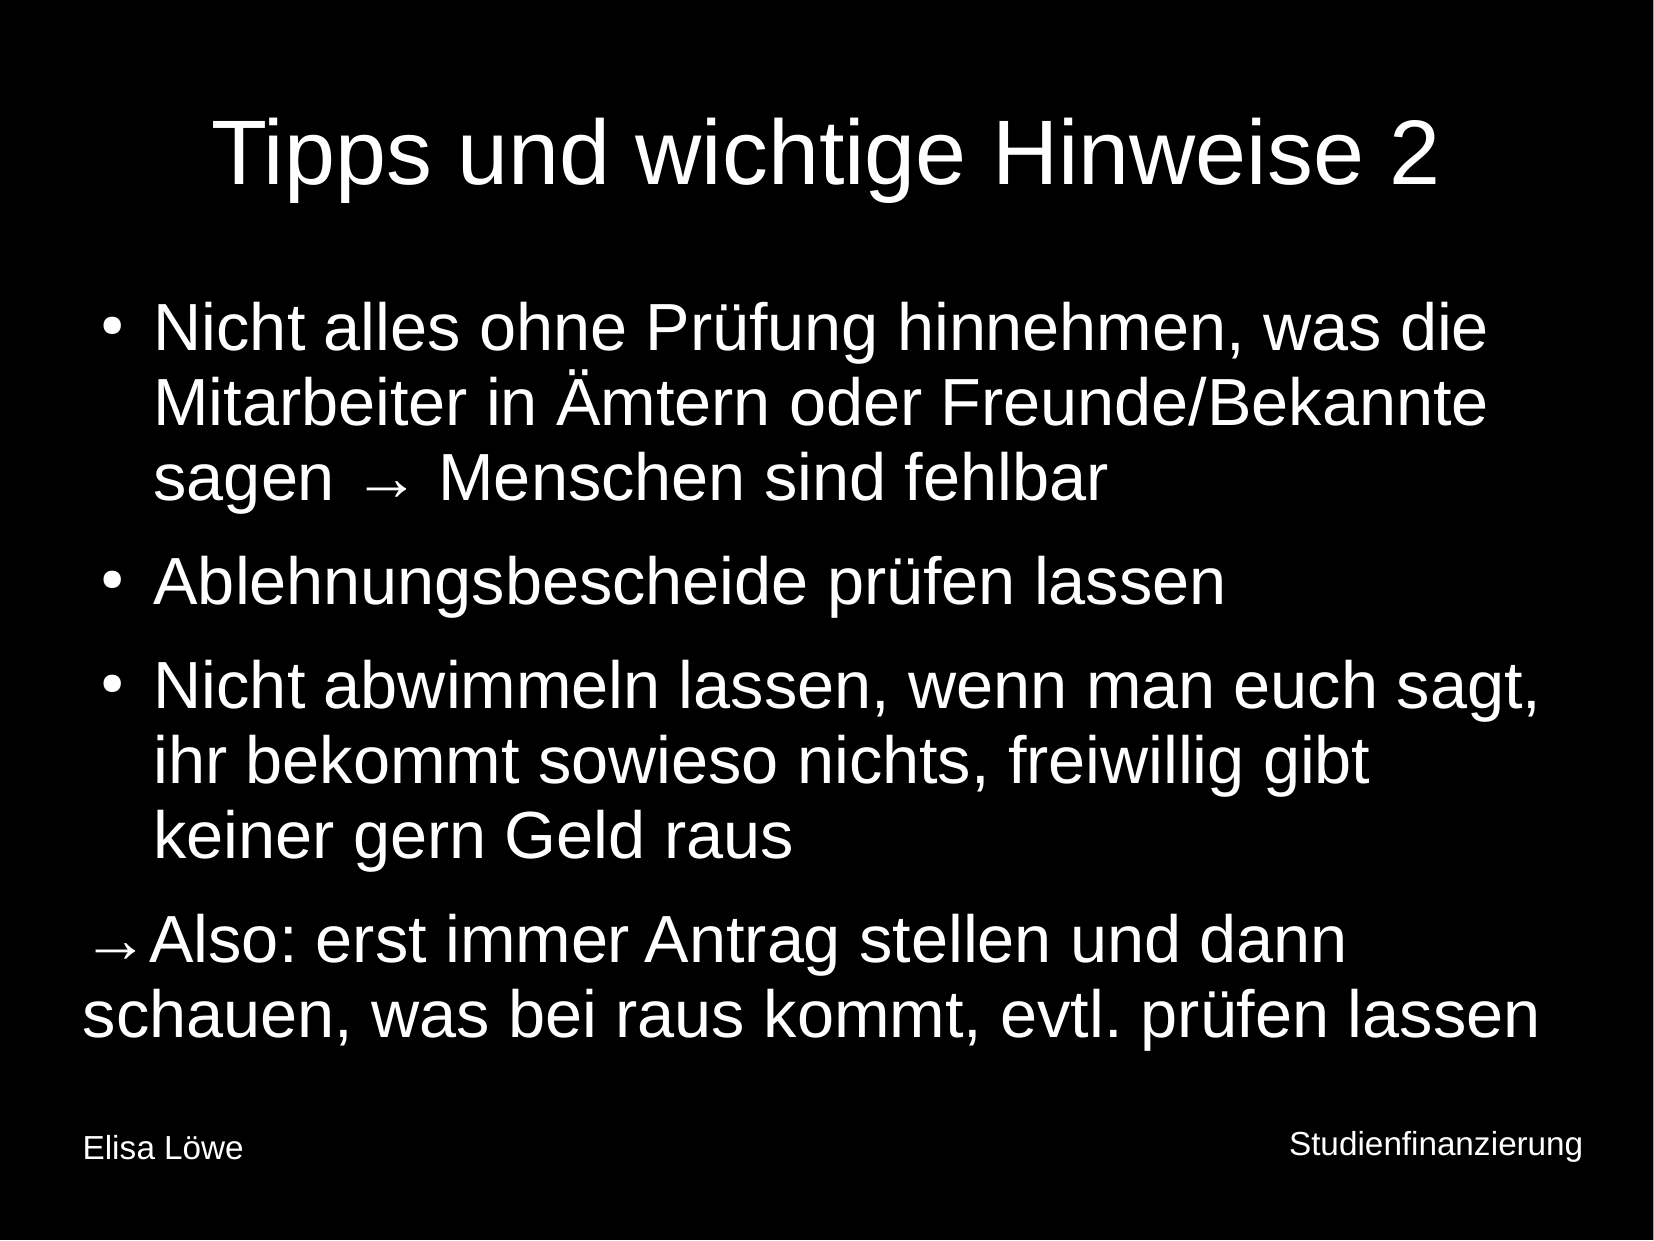

# Tipps und wichtige Hinweise 2
Nicht alles ohne Prüfung hinnehmen, was die Mitarbeiter in Ämtern oder Freunde/Bekannte sagen → Menschen sind fehlbar
Ablehnungsbescheide prüfen lassen
Nicht abwimmeln lassen, wenn man euch sagt, ihr bekommt sowieso nichts, freiwillig gibt keiner gern Geld raus
→Also: erst immer Antrag stellen und dann schauen, was bei raus kommt, evtl. prüfen lassen
 Studienfinanzierung
Elisa Löwe